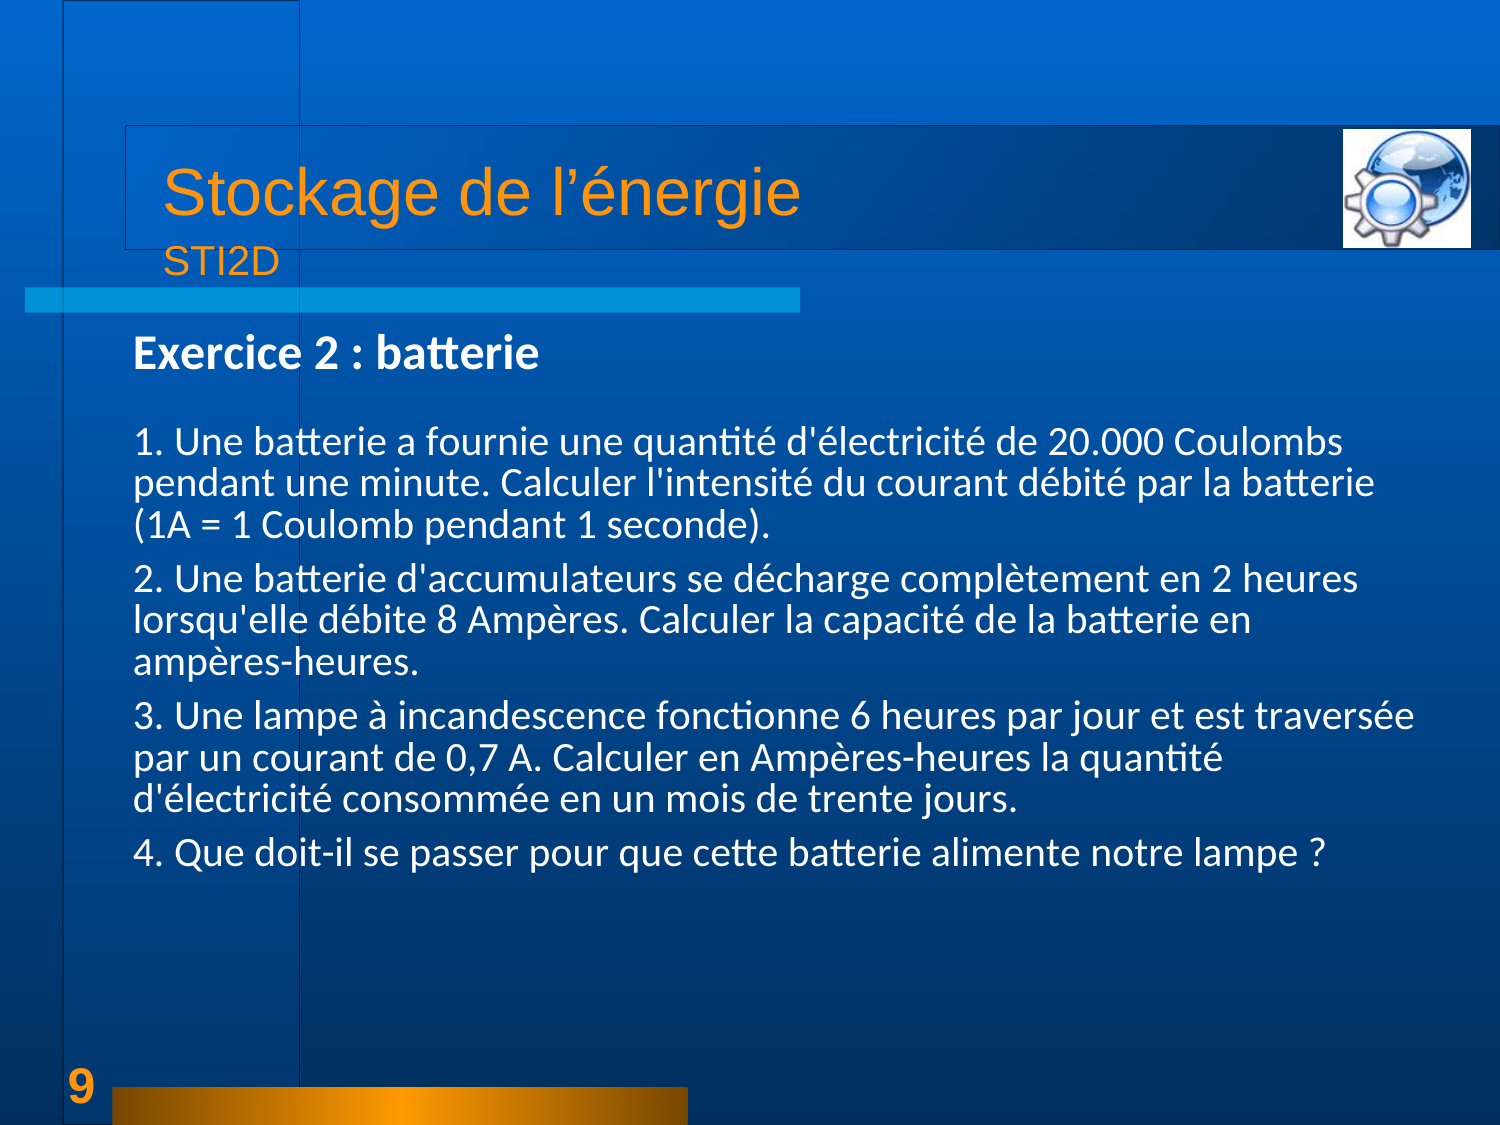

Exercice 2 : batterie
 Une batterie a fournie une quantité d'électricité de 20.000 Coulombs pendant une minute. Calculer l'intensité du courant débité par la batterie (1A = 1 Coulomb pendant 1 seconde).
 Une batterie d'accumulateurs se décharge complètement en 2 heures lorsqu'elle débite 8 Ampères. Calculer la capacité de la batterie en ampères-heures.
 Une lampe à incandescence fonctionne 6 heures par jour et est traversée par un courant de 0,7 A. Calculer en Ampères-heures la quantité d'électricité consommée en un mois de trente jours.
 Que doit-il se passer pour que cette batterie alimente notre lampe ?